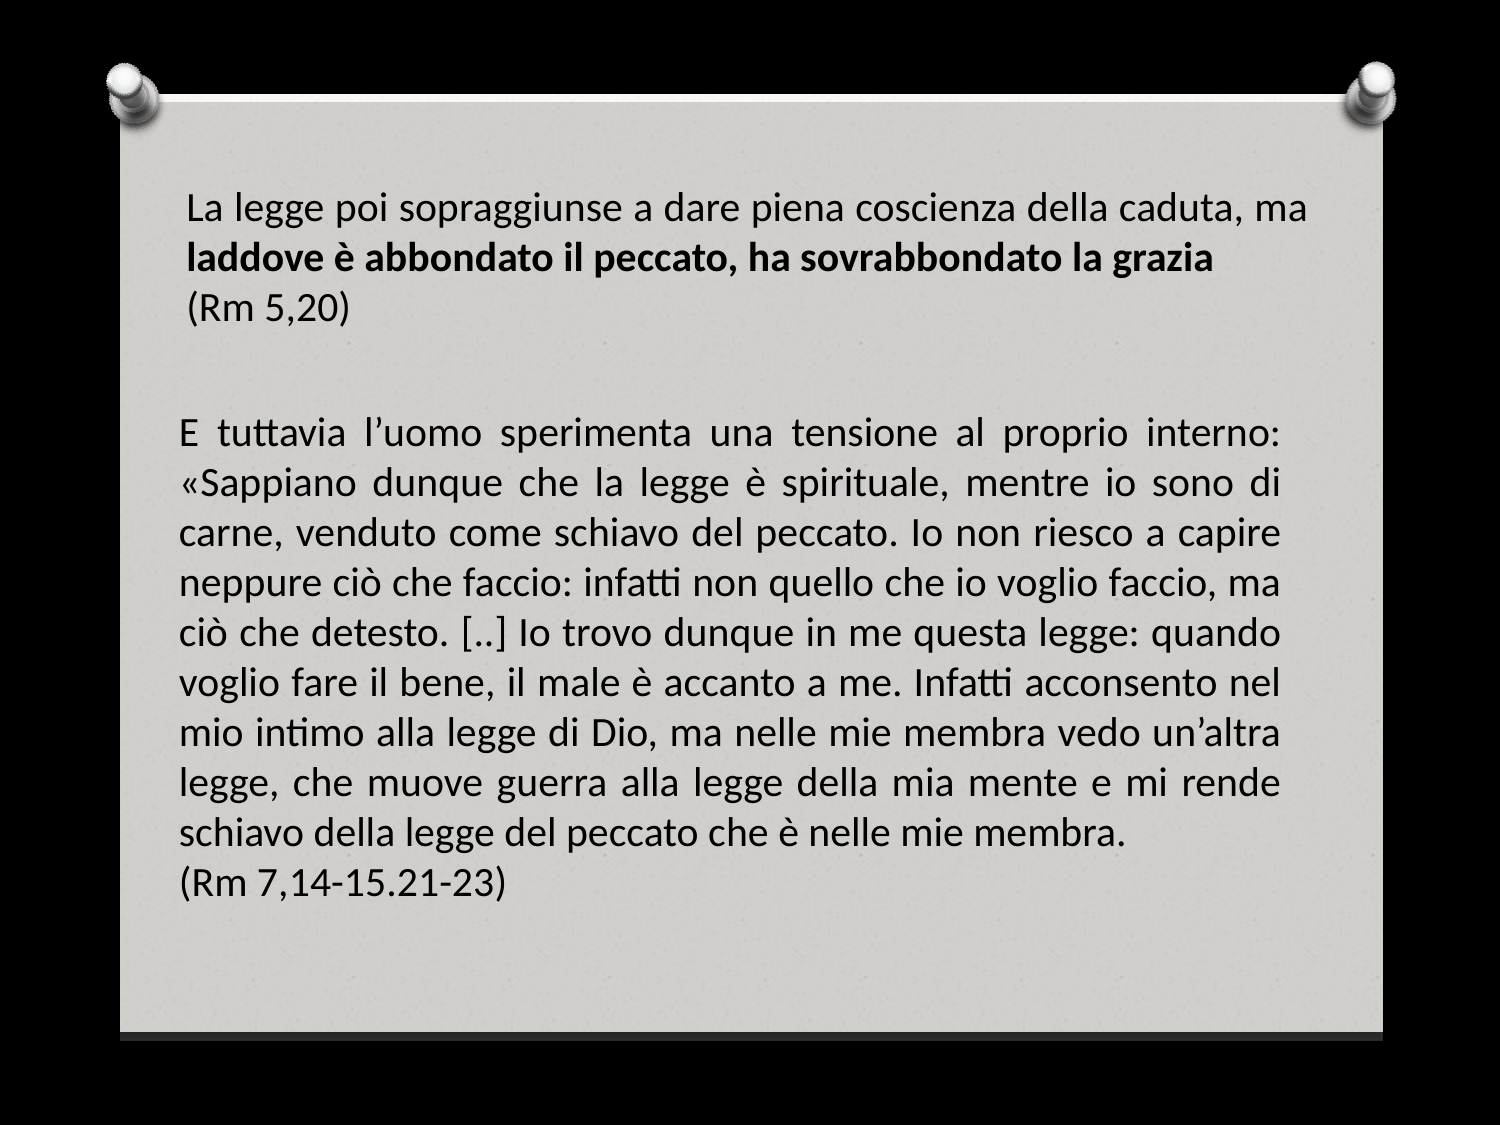

La legge poi sopraggiunse a dare piena coscienza della caduta, ma laddove è abbondato il peccato, ha sovrabbondato la grazia
(Rm 5,20)
E tuttavia l’uomo sperimenta una tensione al proprio interno: «Sappiano dunque che la legge è spirituale, mentre io sono di carne, venduto come schiavo del peccato. Io non riesco a capire neppure ciò che faccio: infatti non quello che io voglio faccio, ma ciò che detesto. [..] Io trovo dunque in me questa legge: quando voglio fare il bene, il male è accanto a me. Infatti acconsento nel mio intimo alla legge di Dio, ma nelle mie membra vedo un’altra legge, che muove guerra alla legge della mia mente e mi rende schiavo della legge del peccato che è nelle mie membra.
(Rm 7,14-15.21-23)